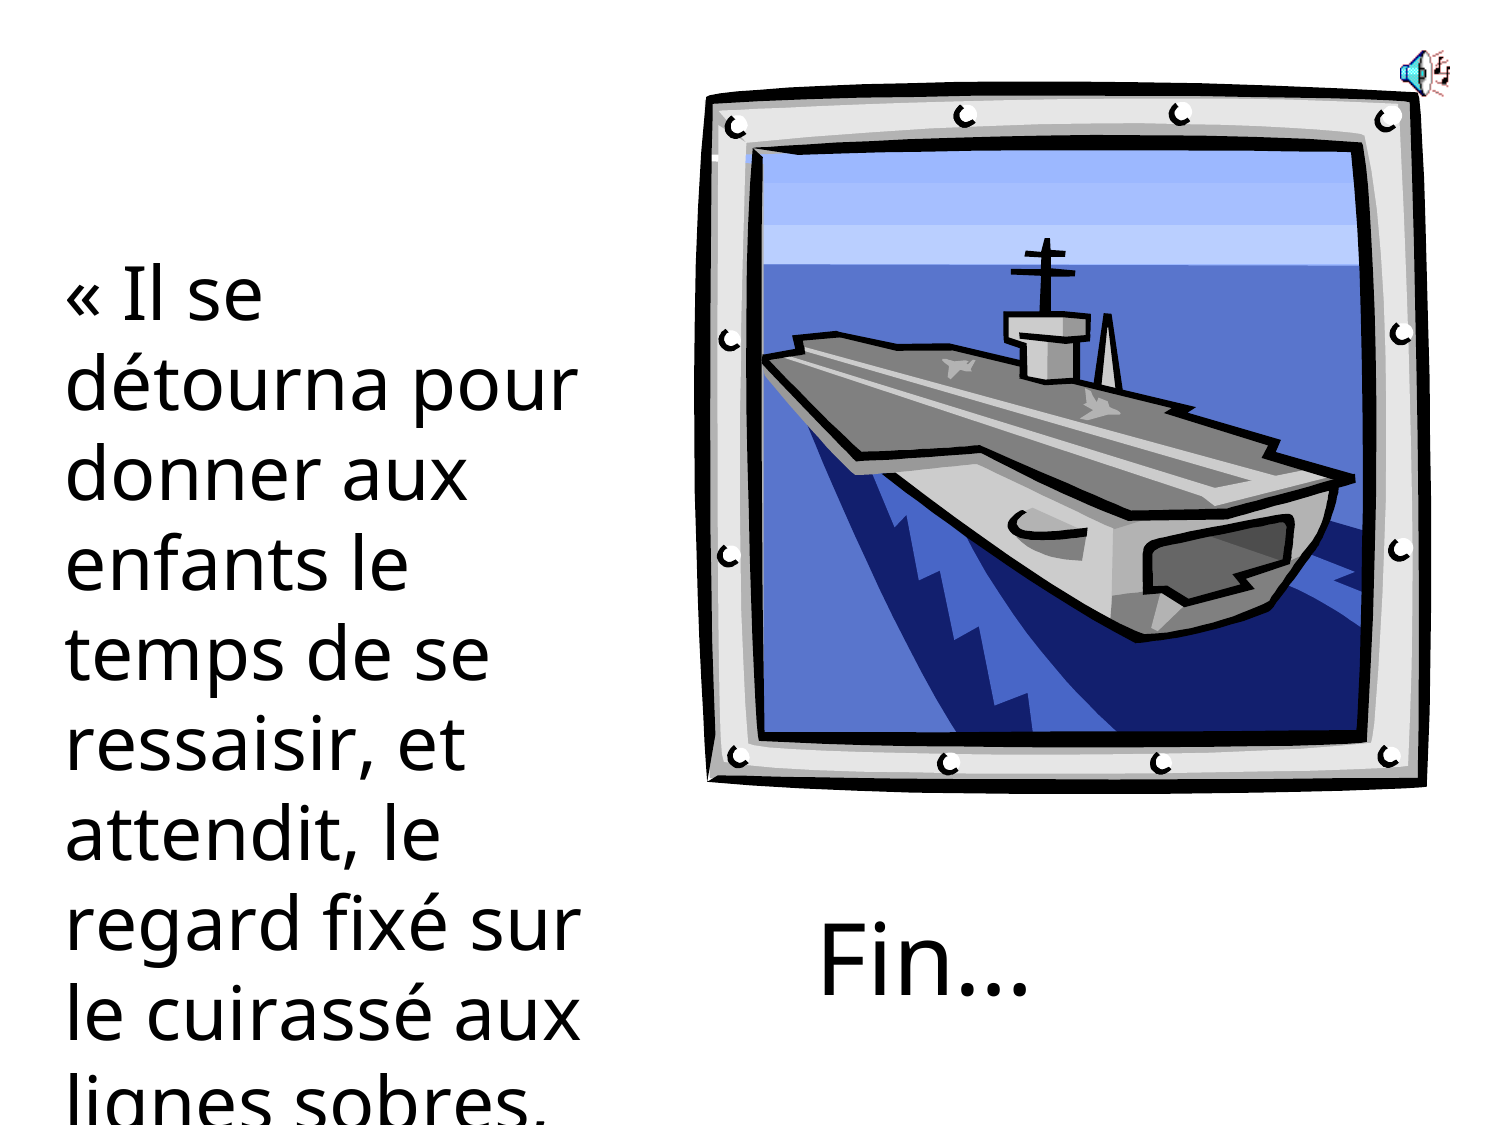

« Il se détourna pour donner aux enfants le temps de se ressaisir, et attendit, le regard fixé sur le cuirassé aux lignes sobres, immobile au loin. »
# Fin…